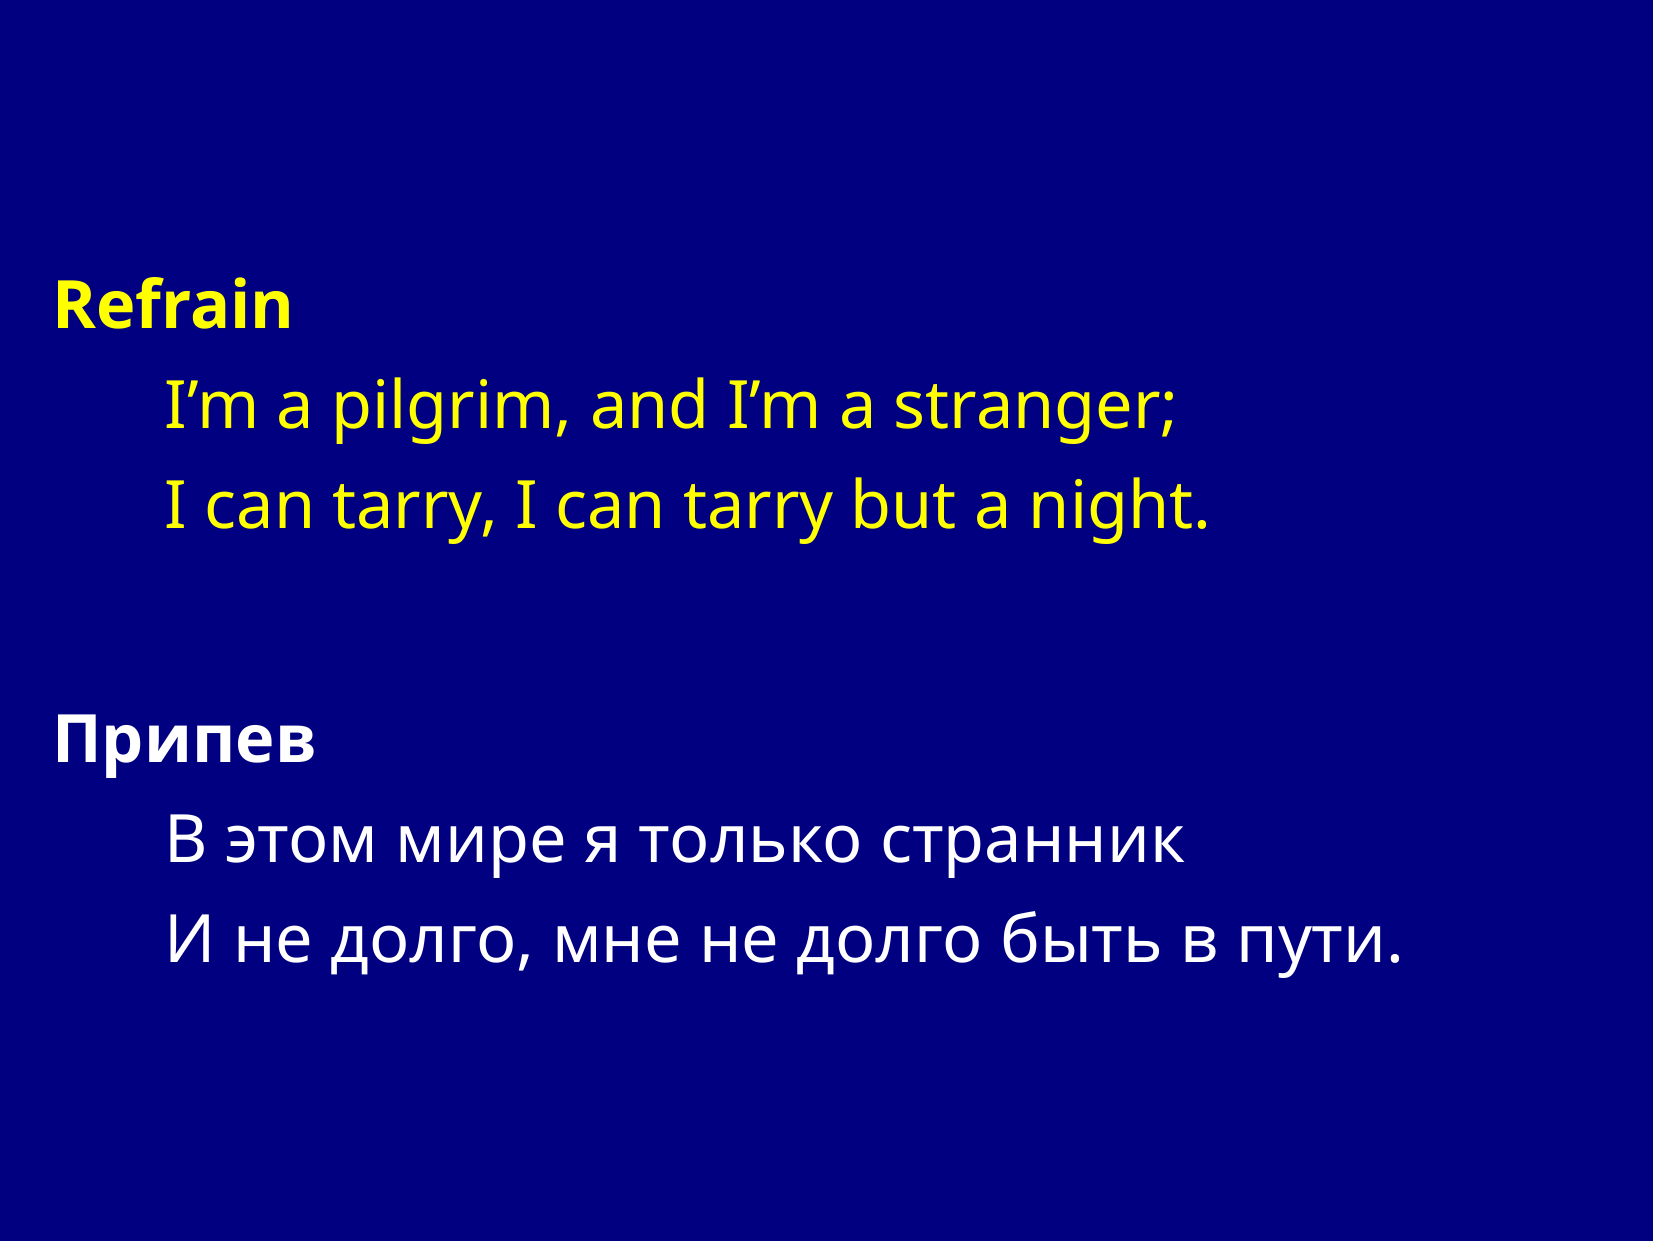

Refrain
	I’m a pilgrim, and I’m a stranger;
	I can tarry, I can tarry but a night.
Припев
	В этом мире я только странник
	И не долго, мне не долго быть в пути.